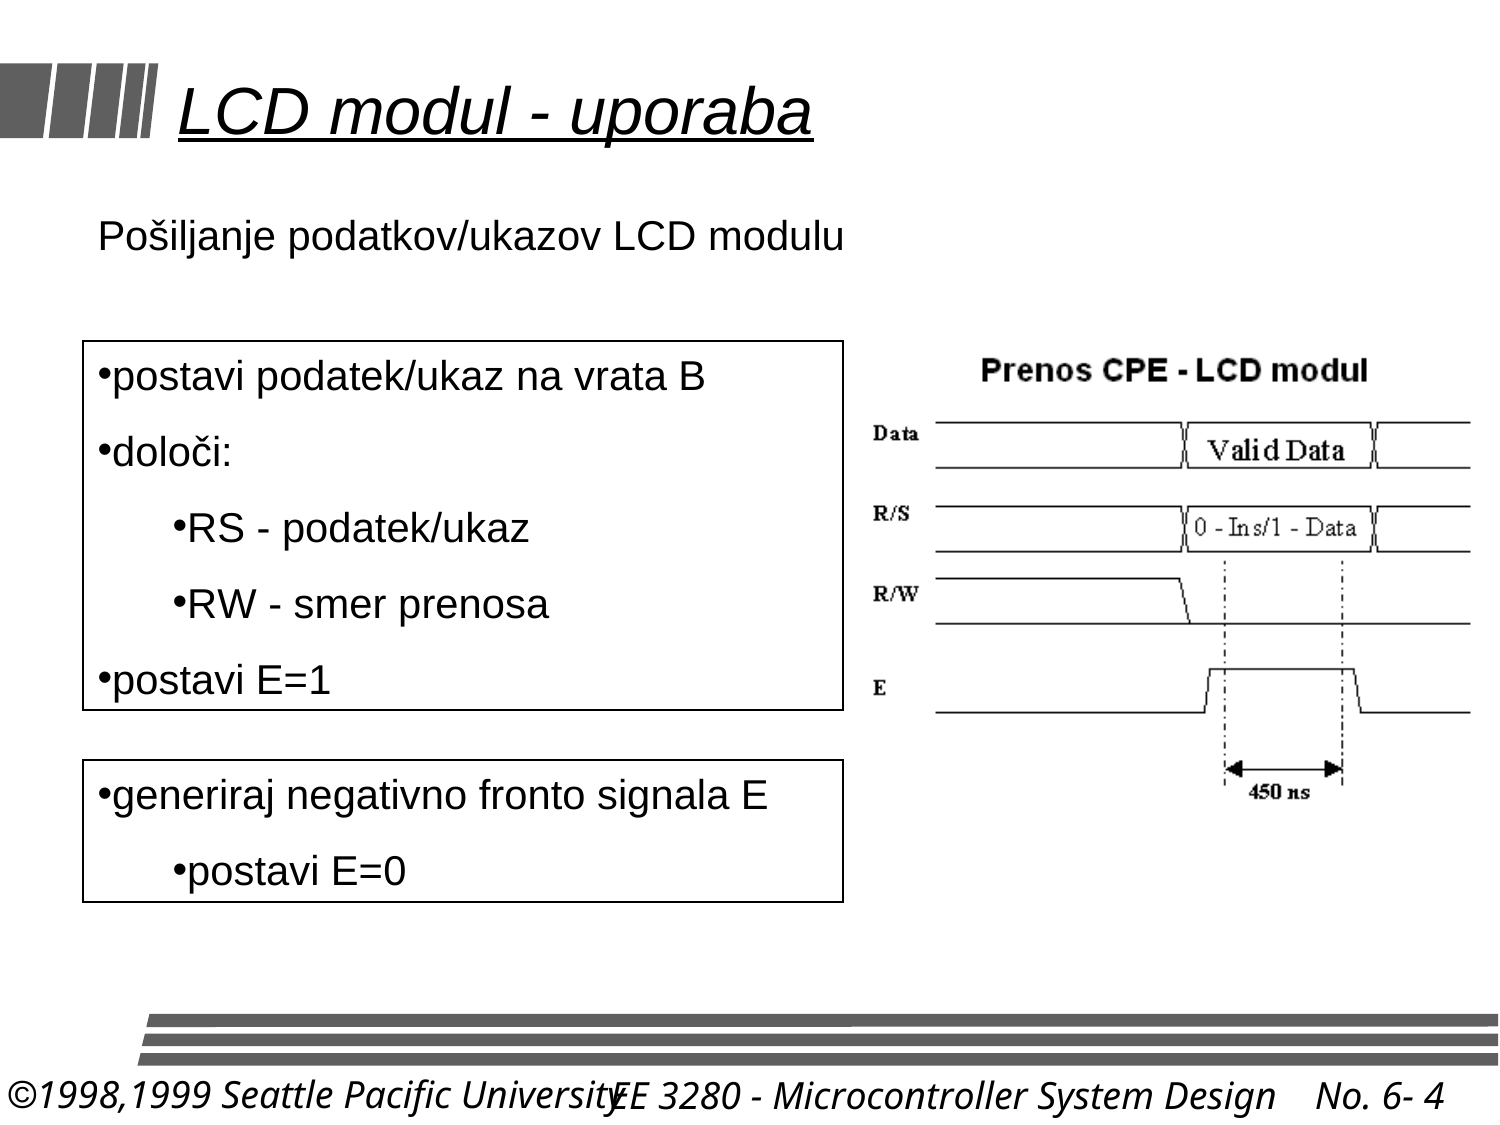

LCD modul - uporaba
Pošiljanje podatkov/ukazov LCD modulu
postavi podatek/ukaz na vrata B
določi:
RS - podatek/ukaz
RW - smer prenosa
postavi E=1
generiraj negativno fronto signala E
postavi E=0